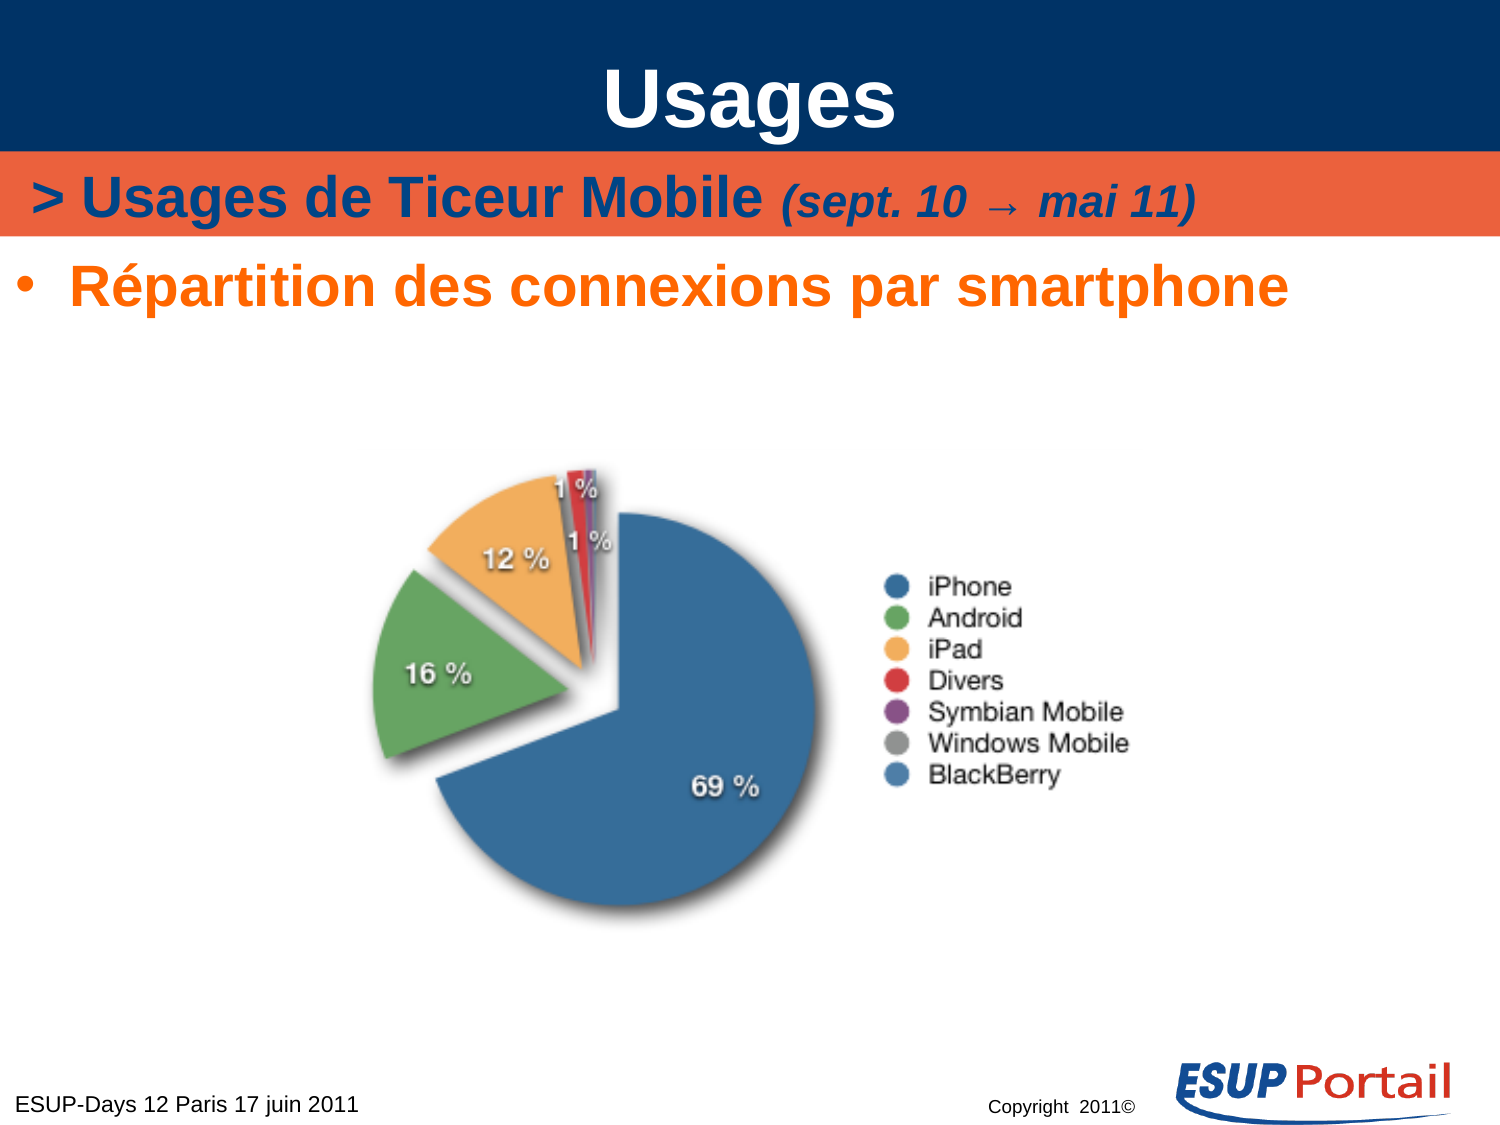

Usages
 > Usages de Ticeur Mobile (sept. 10 → mai 11)
Répartition des connexions par smartphone
ESUP-Days 12 Paris 17 juin 2011